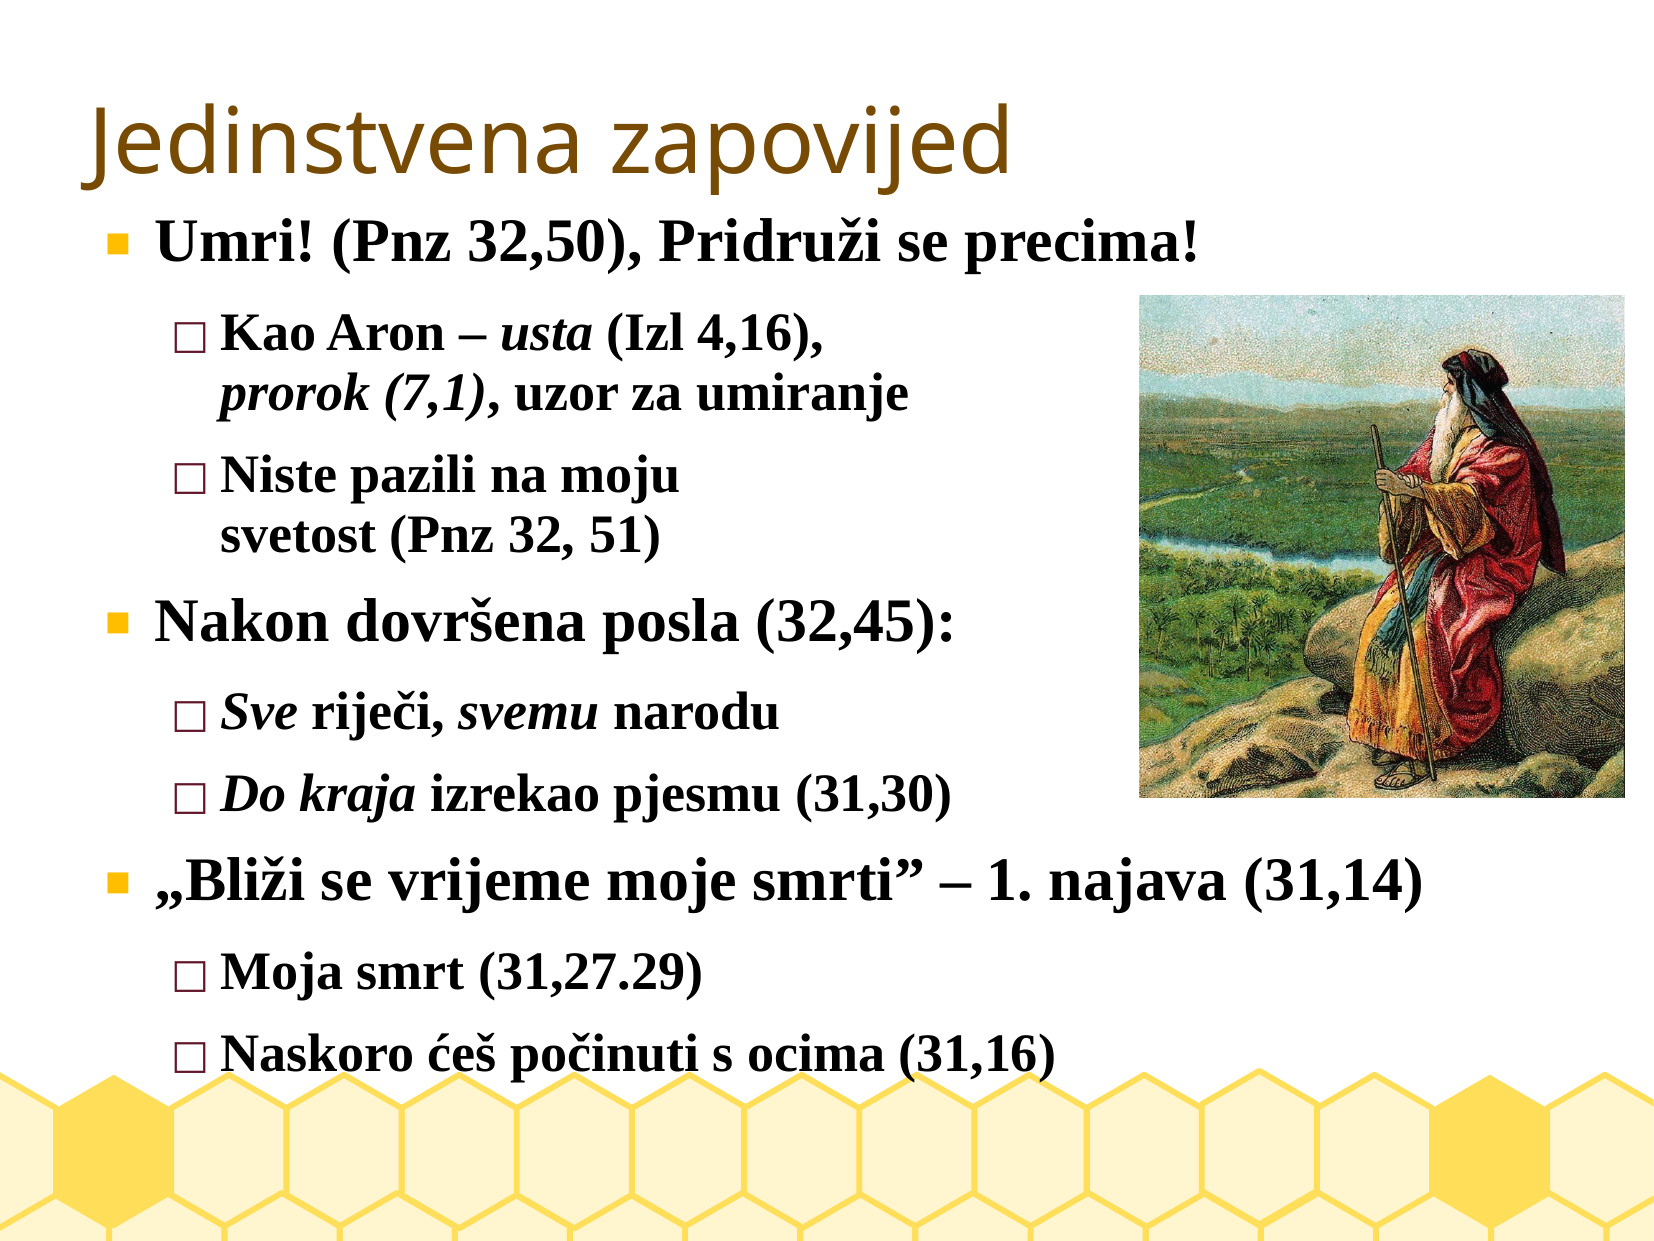

# Jedinstvena zapovijed
Umri! (Pnz 32,50), Pridruži se precima!
Kao Aron – usta (Izl 4,16),
prorok (7,1), uzor za umiranje
Niste pazili na moju
svetost (Pnz 32, 51)
Nakon dovršena posla (32,45):
Sve riječi, svemu narodu
Do kraja izrekao pjesmu (31,30)
„Bliži se vrijeme moje smrti” – 1. najava (31,14)
Moja smrt (31,27.29)
Naskoro ćeš počinuti s ocima (31,16)